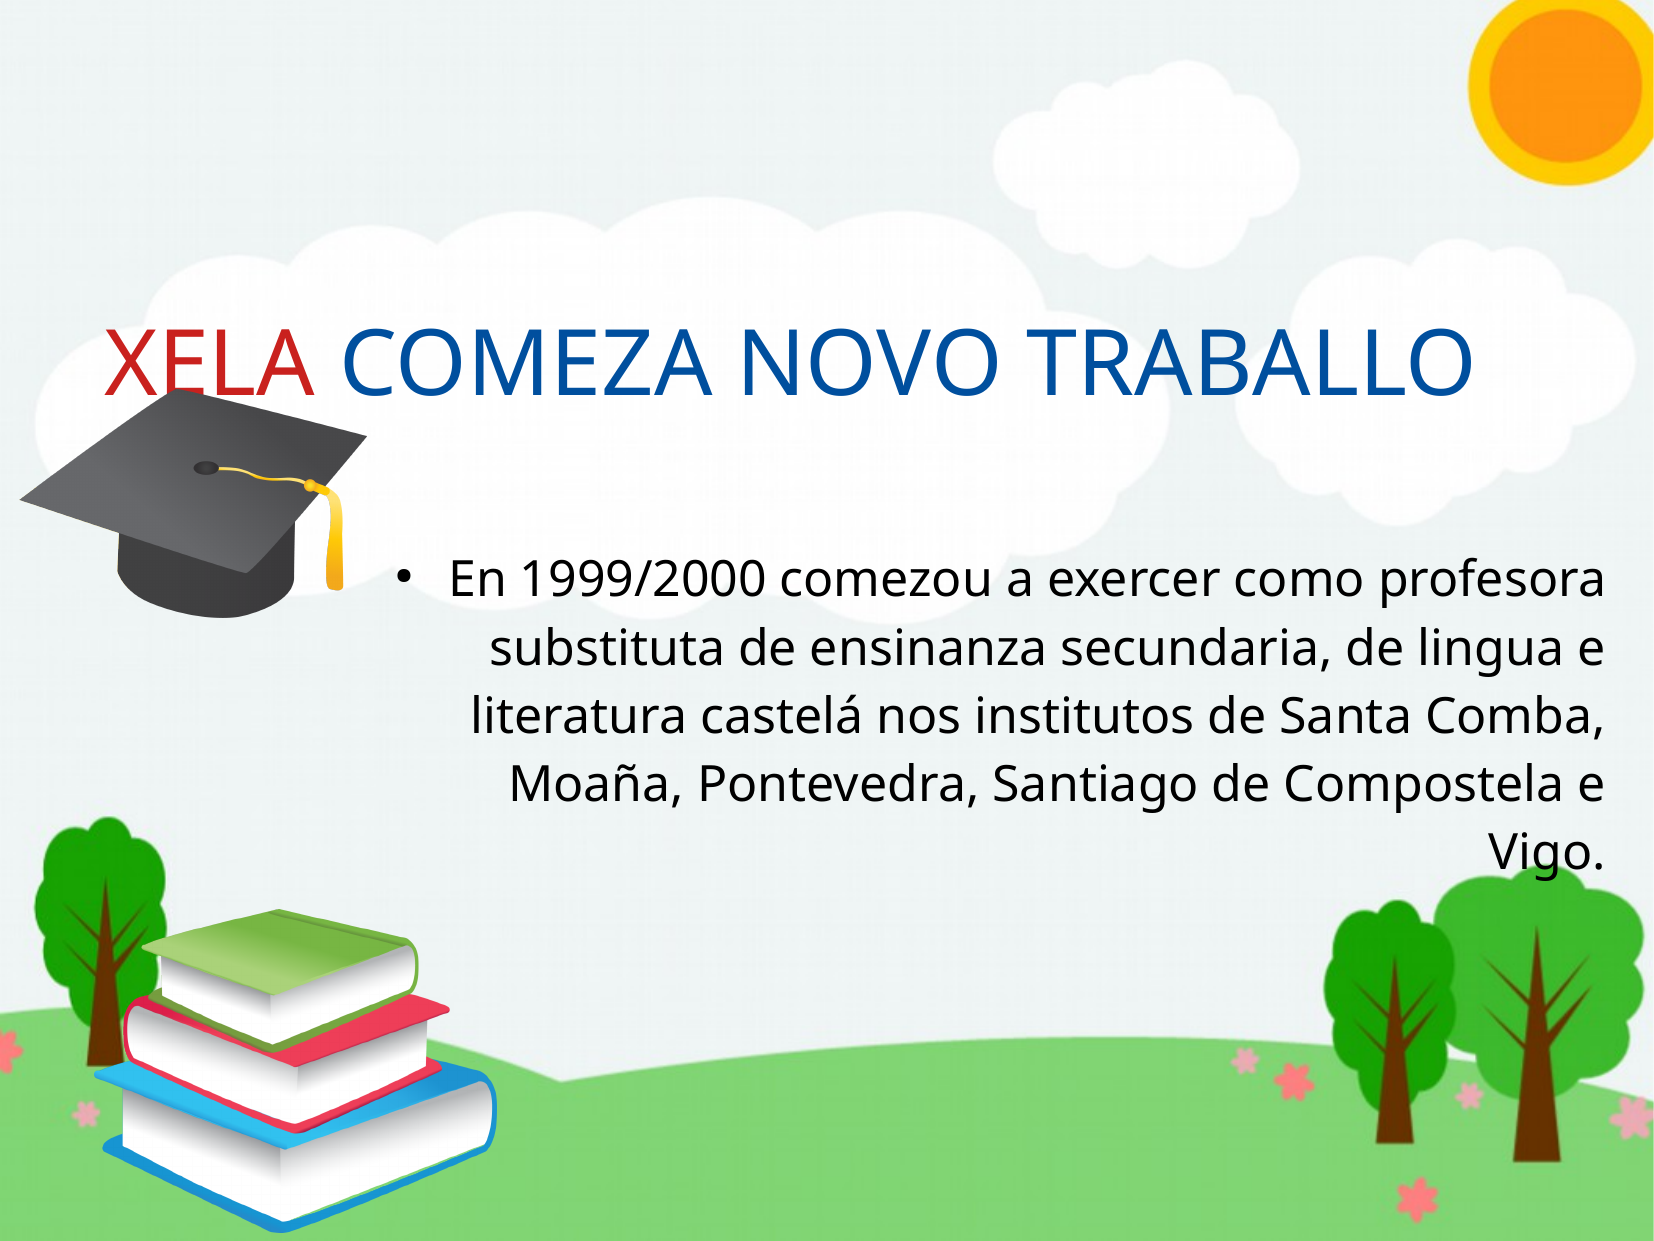

# XELA COMEZA NOVO TRABALLO
En 1999/2000 comezou a exercer como profesora substituta de ensinanza secundaria, de lingua e literatura castelá nos institutos de Santa Comba, Moaña, Pontevedra, Santiago de Compostela e Vigo.